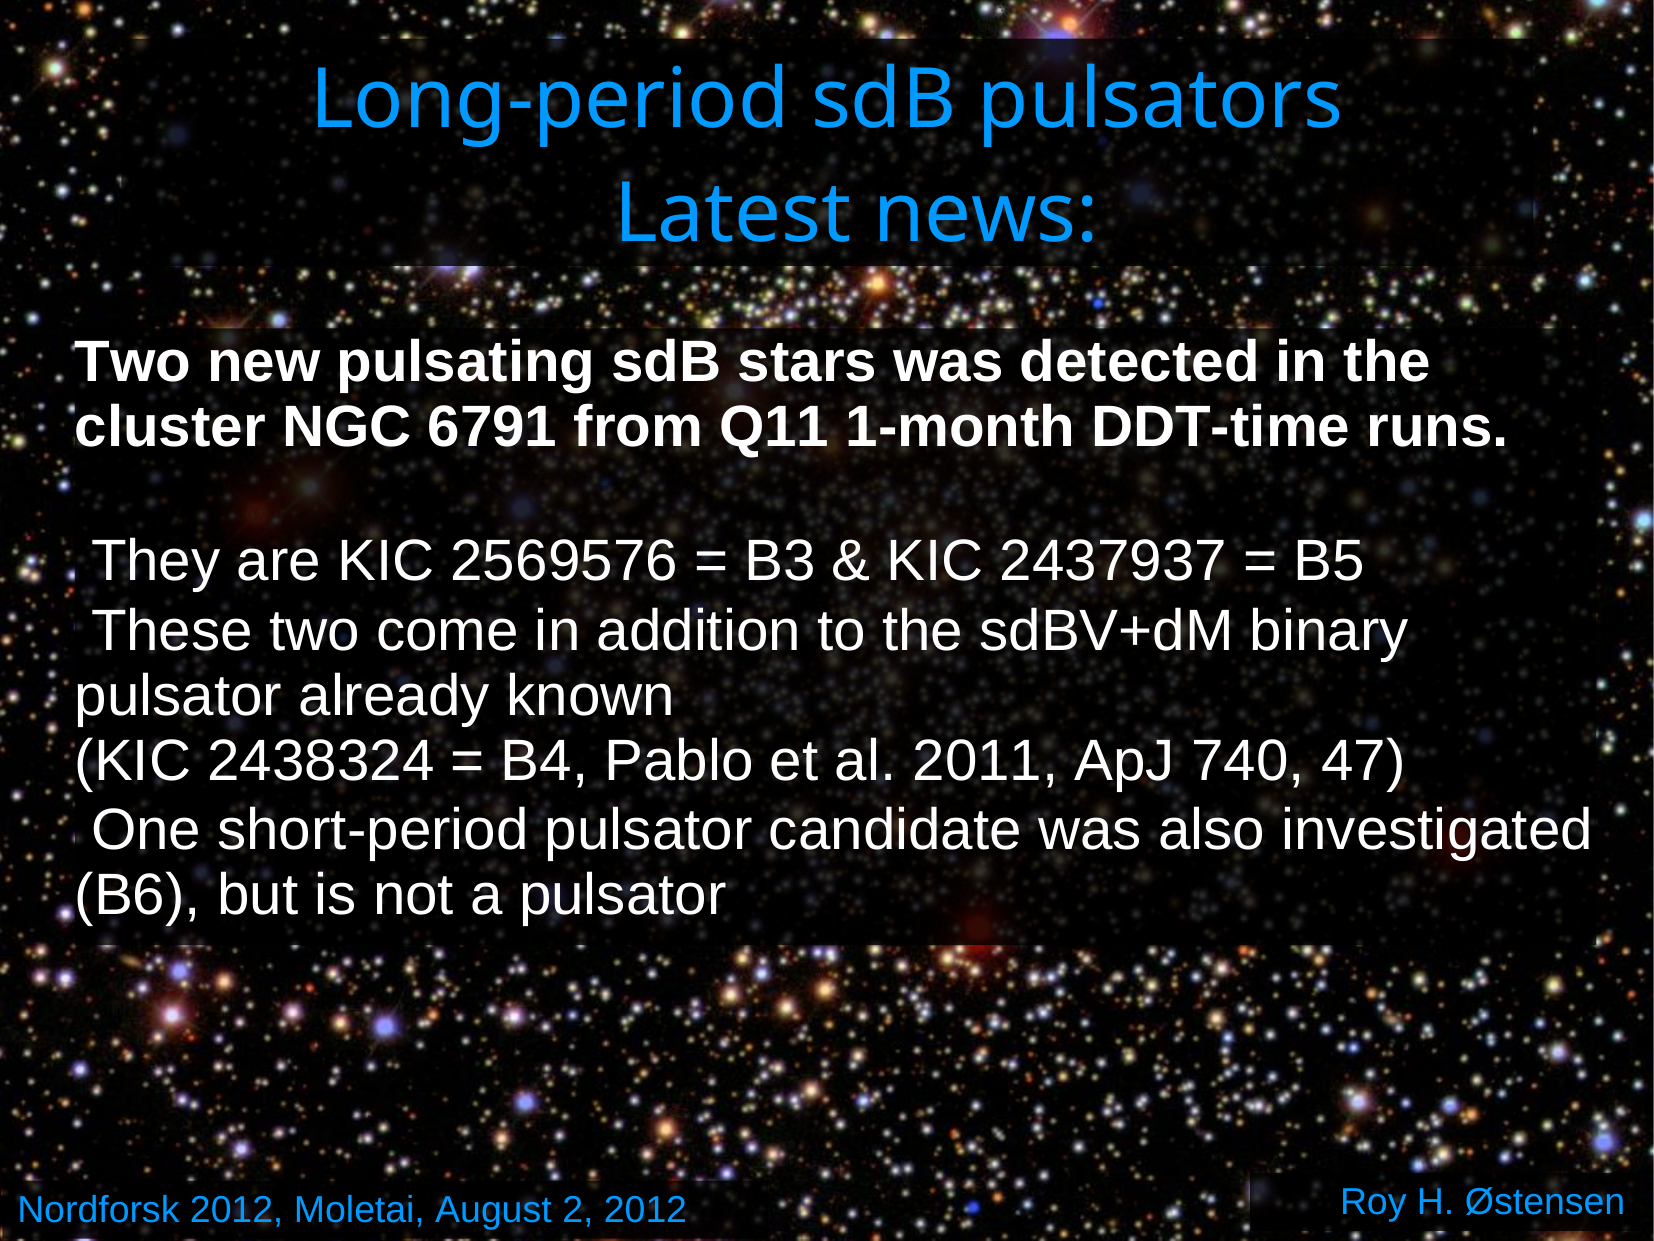

# Long-period sdB pulsators Latest news:
Two new pulsating sdB stars was detected in the cluster NGC 6791 from Q11 1-month DDT-time runs.
 They are KIC 2569576 = B3 & KIC 2437937 = B5
 These two come in addition to the sdBV+dM binary pulsator already known
(KIC 2438324 = B4, Pablo et al. 2011, ApJ 740, 47)
 One short-period pulsator candidate was also investigated (B6), but is not a pulsator